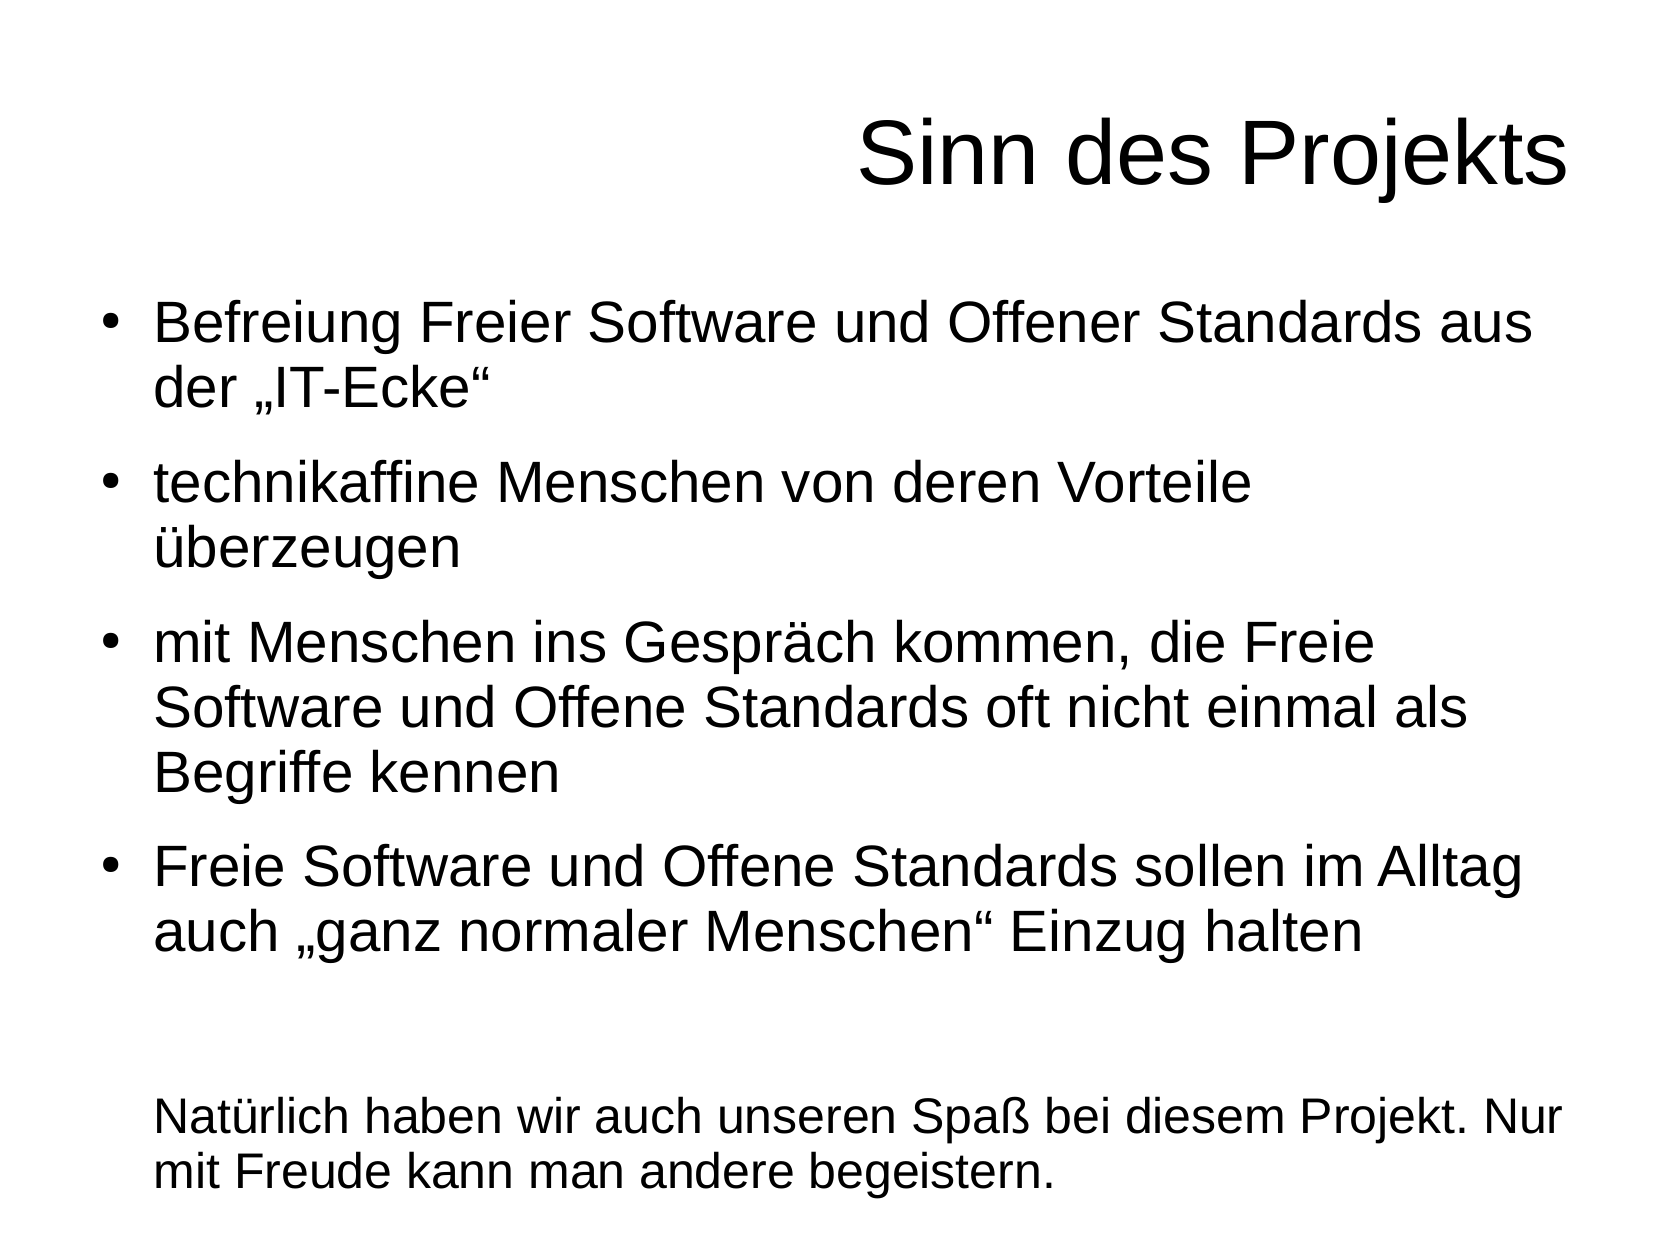

# Sinn des Projekts
Befreiung Freier Software und Offener Standards aus der „IT-Ecke“
technikaffine Menschen von deren Vorteile überzeugen
mit Menschen ins Gespräch kommen, die Freie Software und Offene Standards oft nicht einmal als Begriffe kennen
Freie Software und Offene Standards sollen im Alltag auch „ganz normaler Menschen“ Einzug halten
Natürlich haben wir auch unseren Spaß bei diesem Projekt. Nur mit Freude kann man andere begeistern.